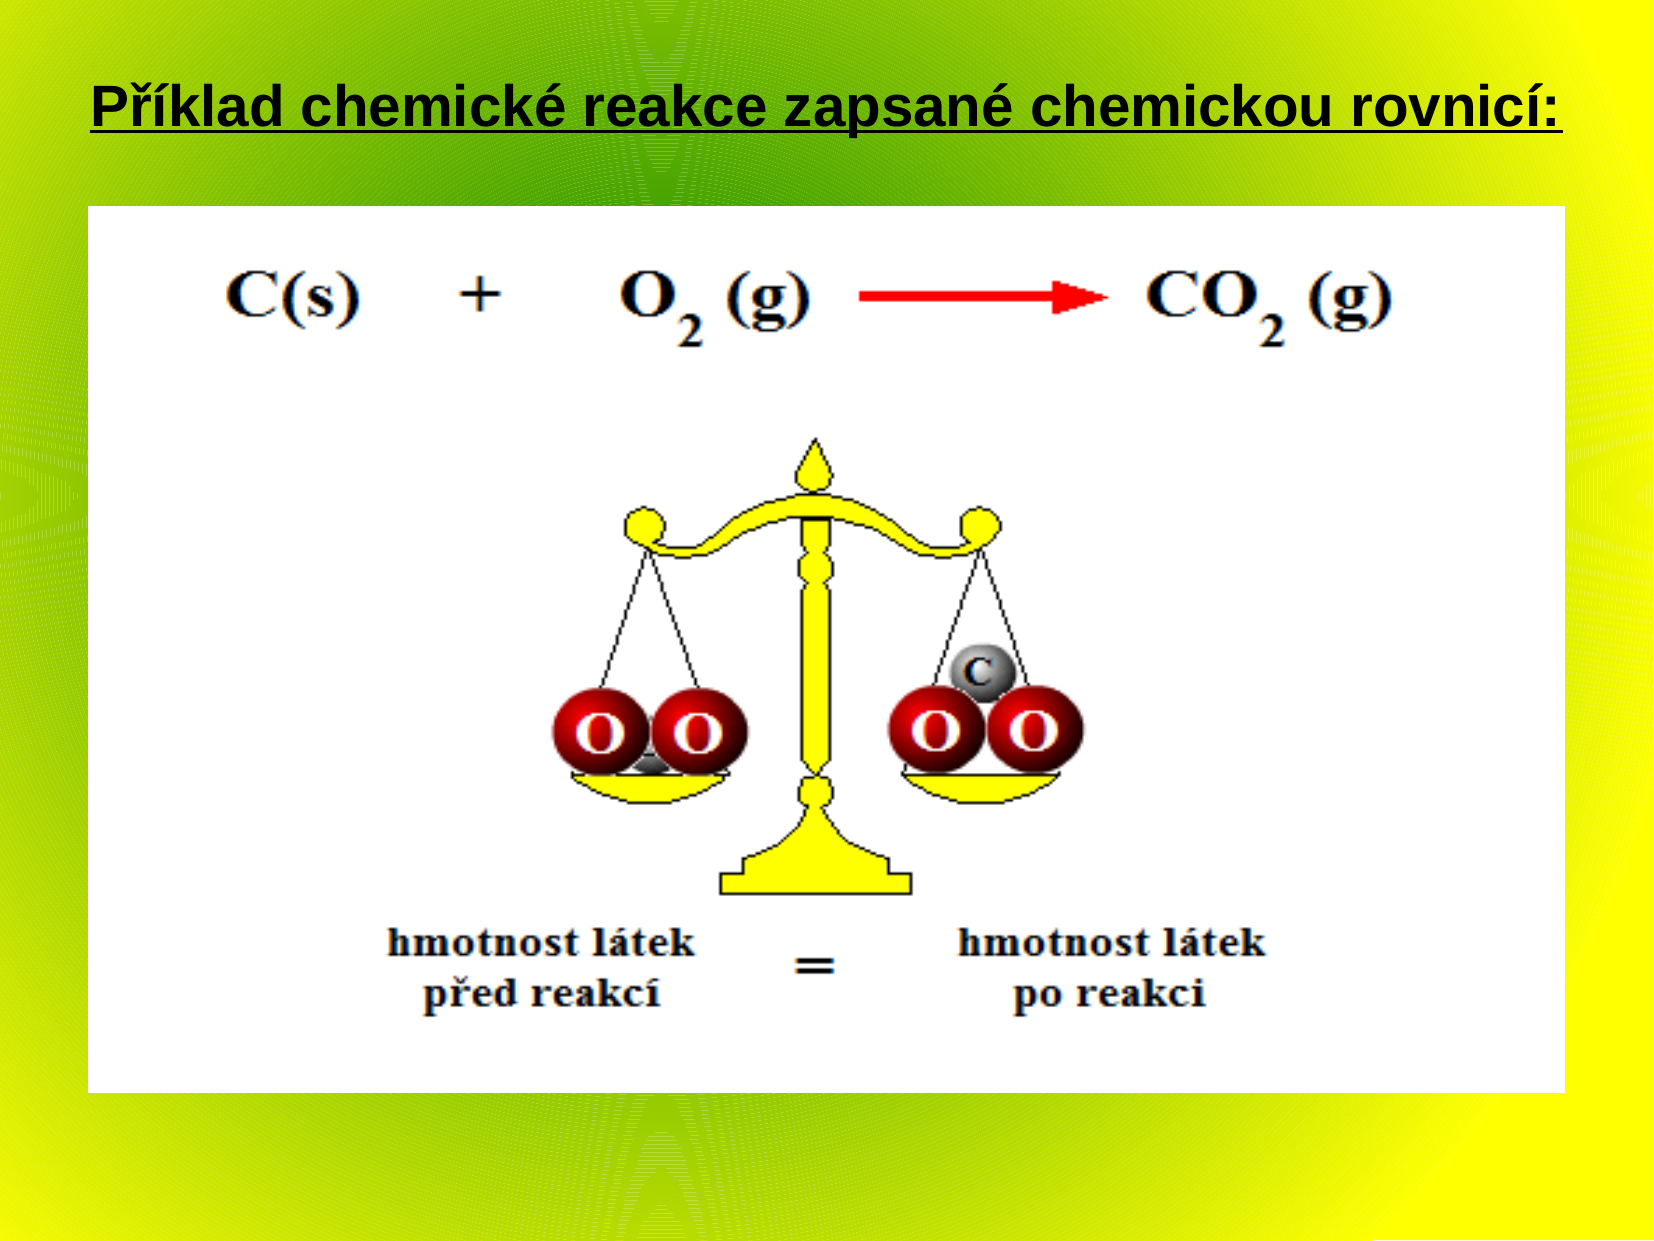

# Příklad chemické reakce zapsané chemickou rovnicí: